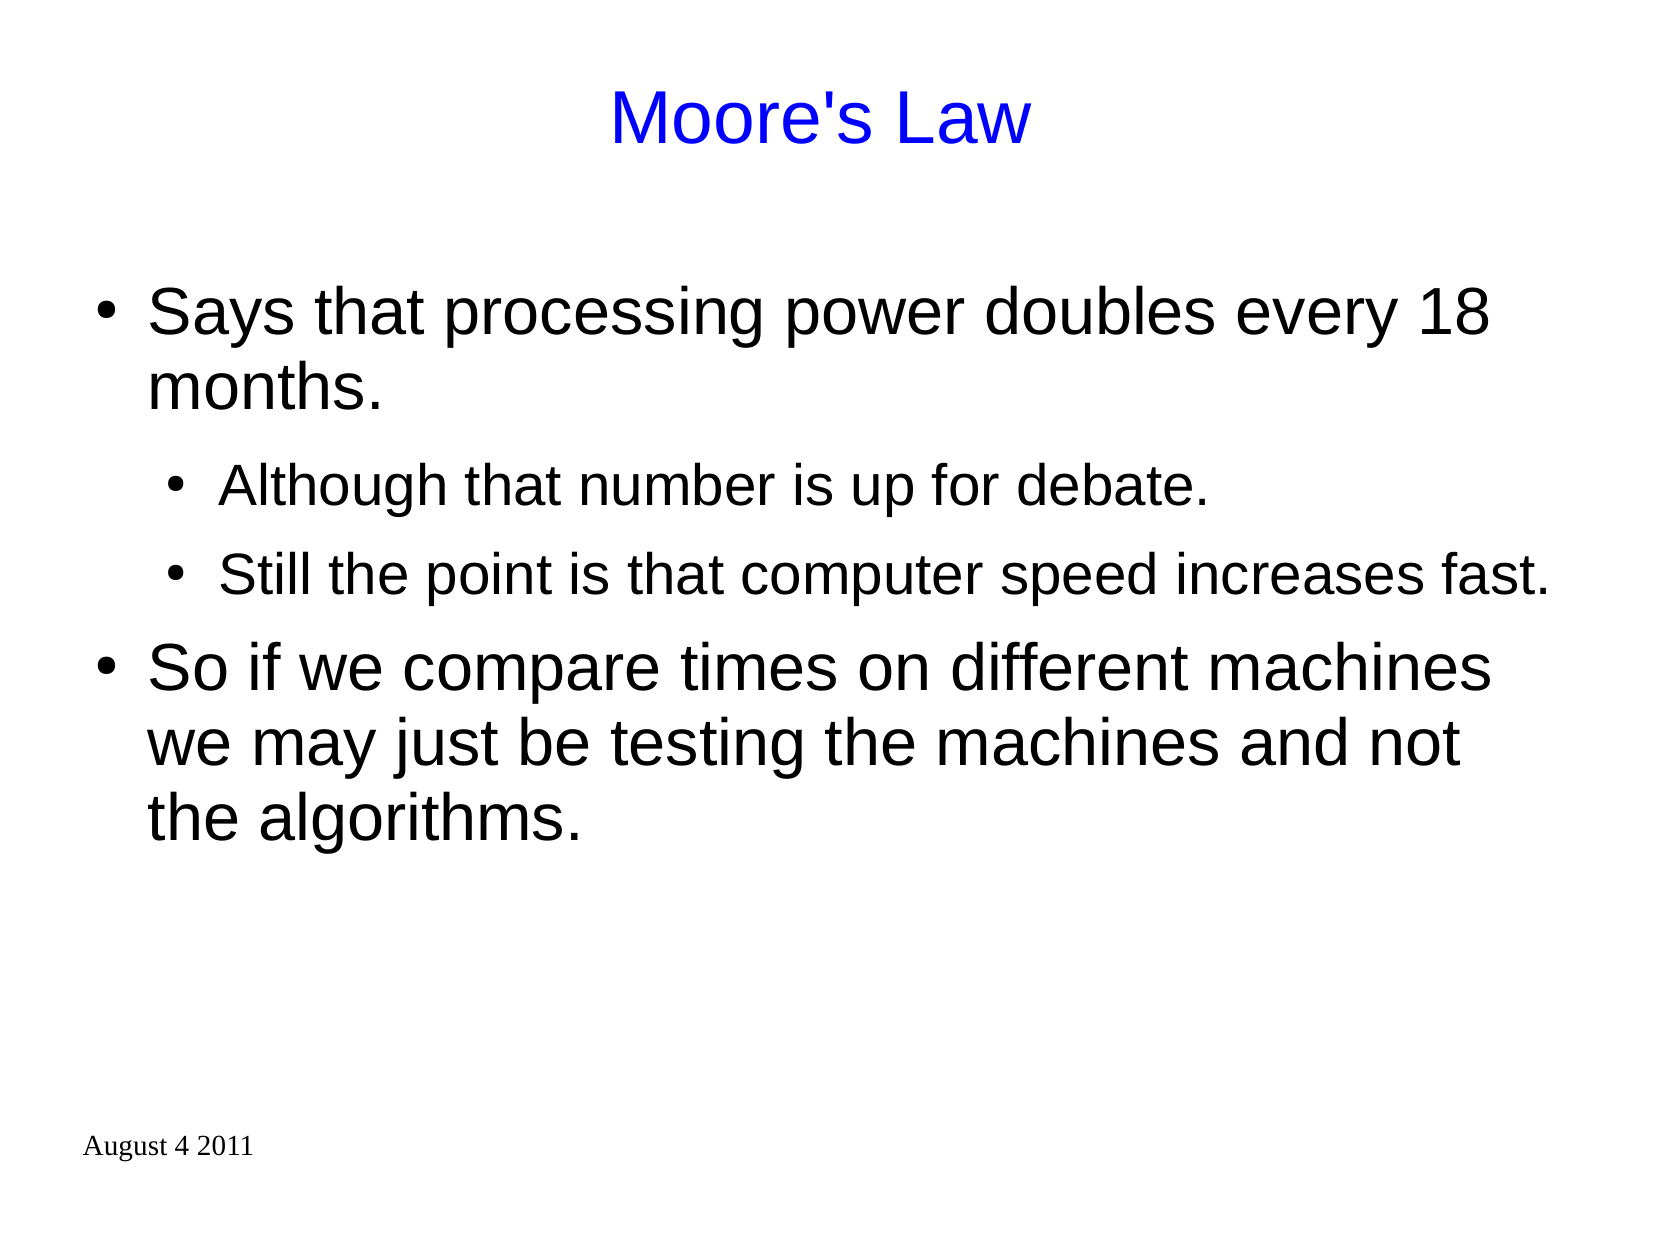

# Moore's Law
Says that processing power doubles every 18 months.
Although that number is up for debate.
Still the point is that computer speed increases fast.
So if we compare times on different machines we may just be testing the machines and not the algorithms.
August 4 2011